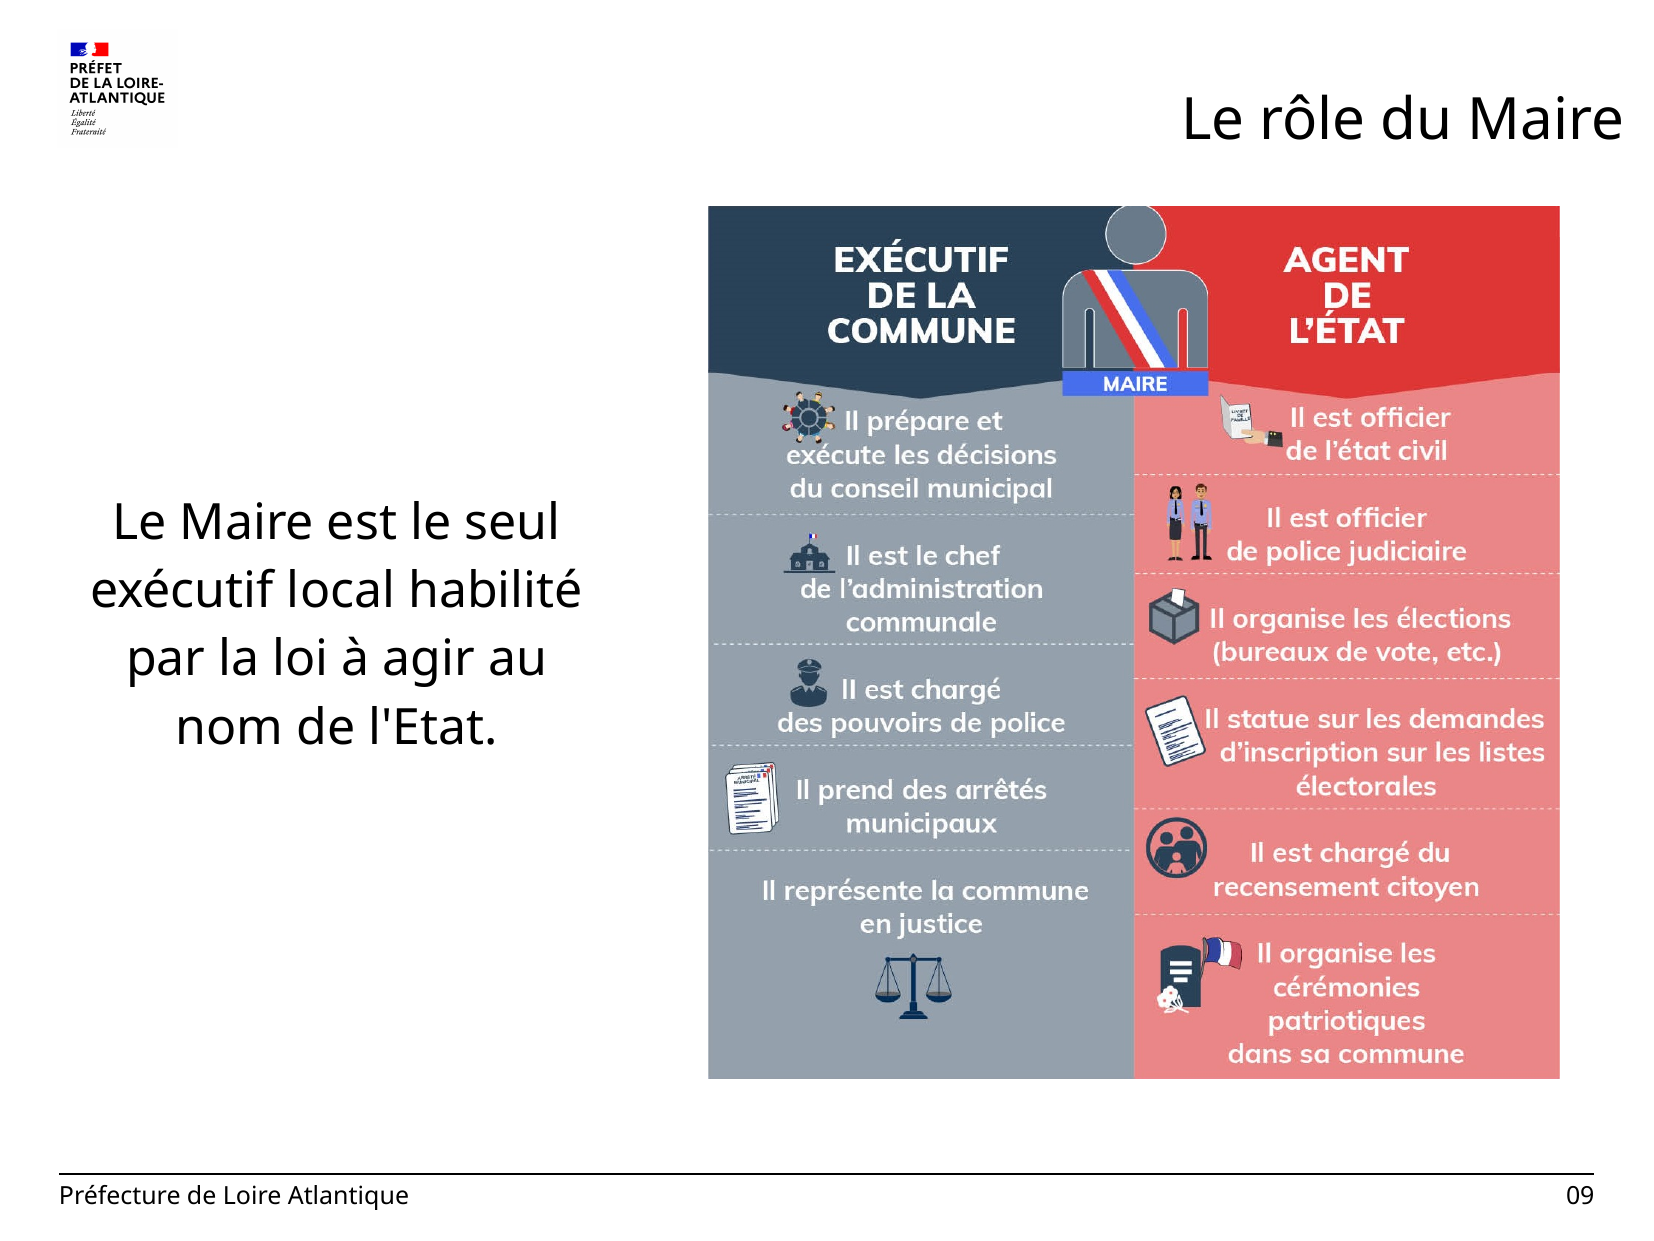

Le rôle du Maire
# Le Maire est le seul exécutif local habilité par la loi à agir au nom de l'Etat.
09
Préfecture de Loire Atlantique